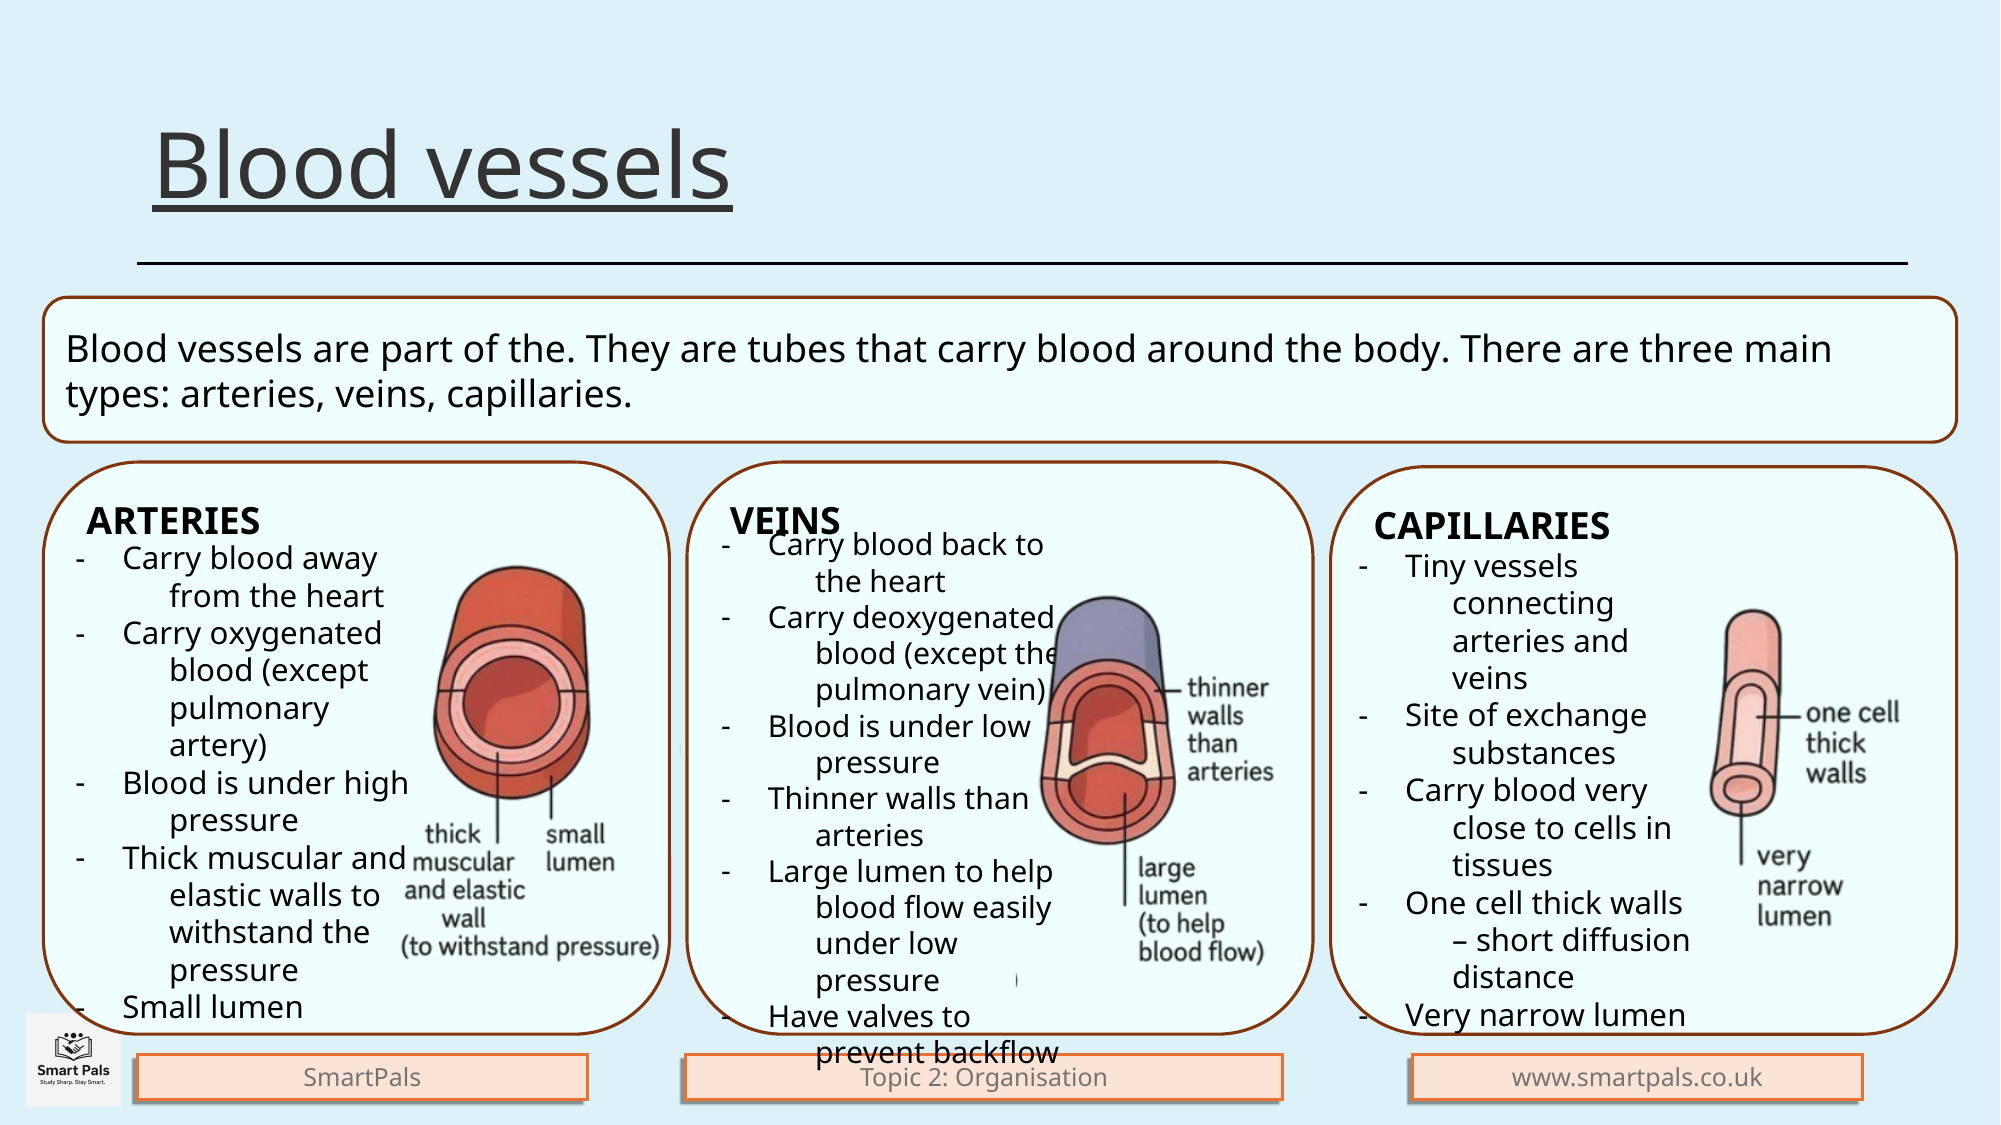

# Blood vessels
Blood vessels are part of the. They are tubes that carry blood around the body. There are three main types: arteries, veins, capillaries.
ARTERIES
VEINS
CAPILLARIES
Carry blood back to the heart
Carry deoxygenated blood (except the pulmonary vein)
Blood is under low pressure
Thinner walls than arteries
Large lumen to help blood flow easily under low pressure
Have valves to prevent backflow
Carry blood away from the heart
Carry oxygenated blood (except pulmonary artery)
Blood is under high pressure
Thick muscular and elastic walls to withstand the pressure
Small lumen
Tiny vessels connecting arteries and veins
Site of exchange substances
Carry blood very close to cells in tissues
One cell thick walls – short diffusion distance
Very narrow lumen